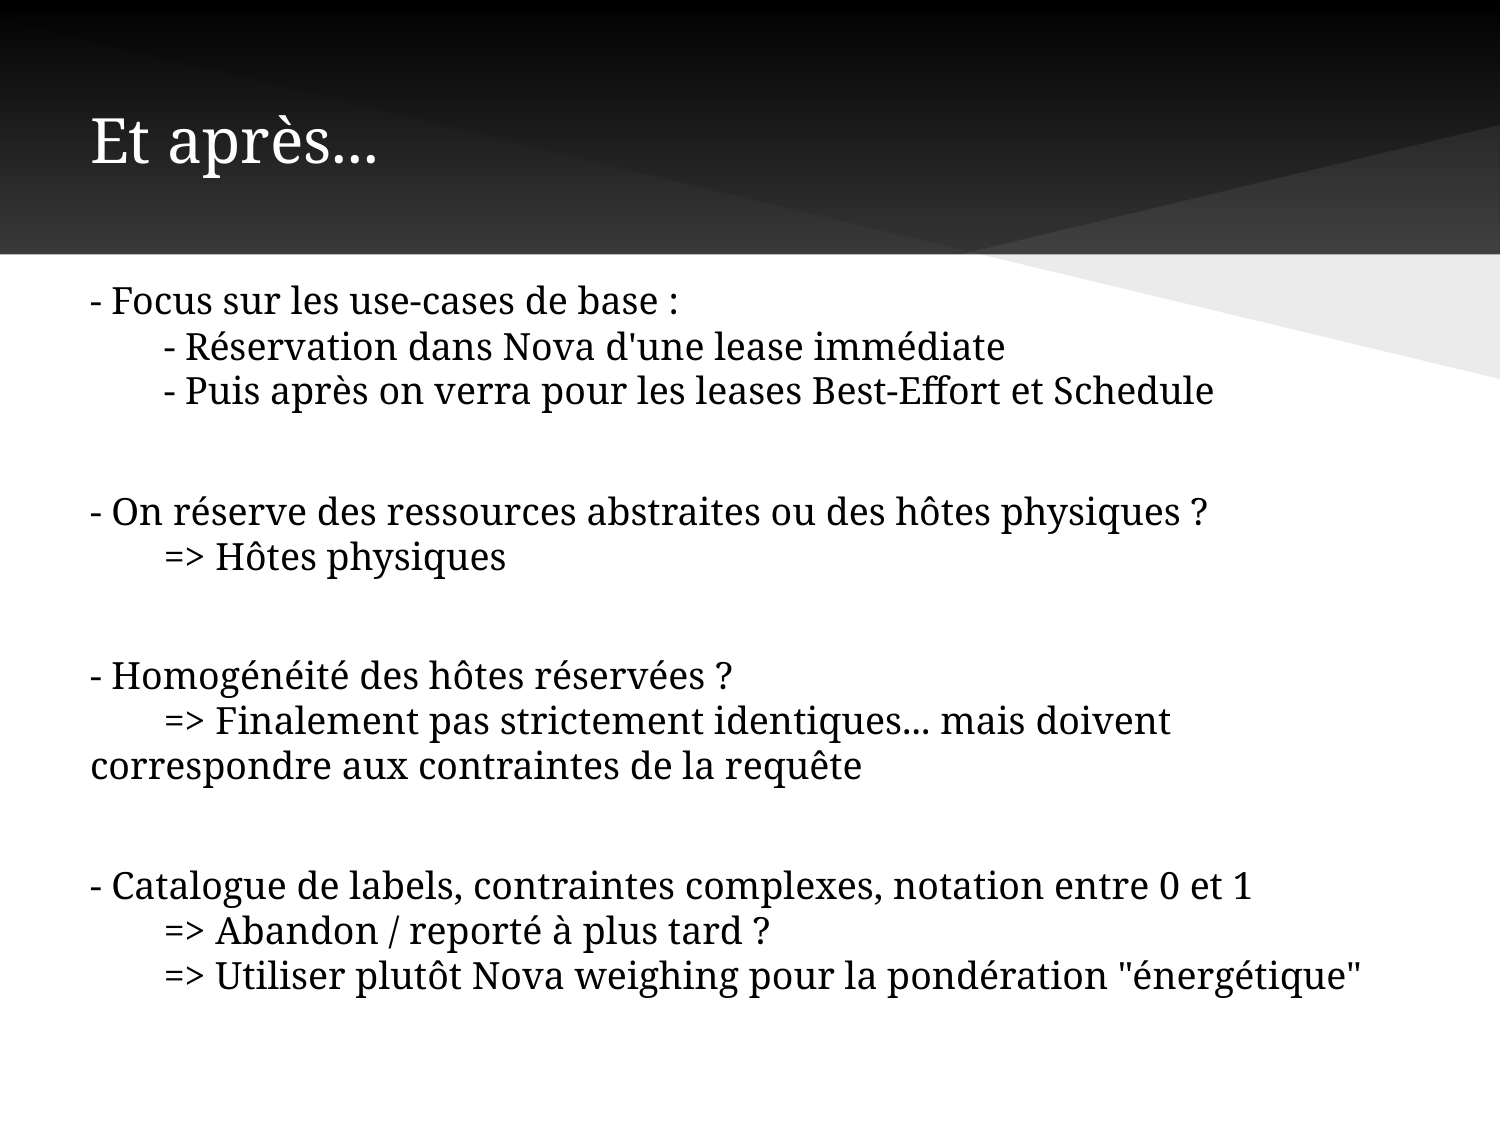

# Et après...
- Focus sur les use-cases de base :
	- Réservation dans Nova d'une lease immédiate
	- Puis après on verra pour les leases Best-Effort et Schedule
- On réserve des ressources abstraites ou des hôtes physiques ?
	=> Hôtes physiques
- Homogénéité des hôtes réservées ?
	=> Finalement pas strictement identiques... mais doivent correspondre aux contraintes de la requête
- Catalogue de labels, contraintes complexes, notation entre 0 et 1
	=> Abandon / reporté à plus tard ?
	=> Utiliser plutôt Nova weighing pour la pondération "énergétique"